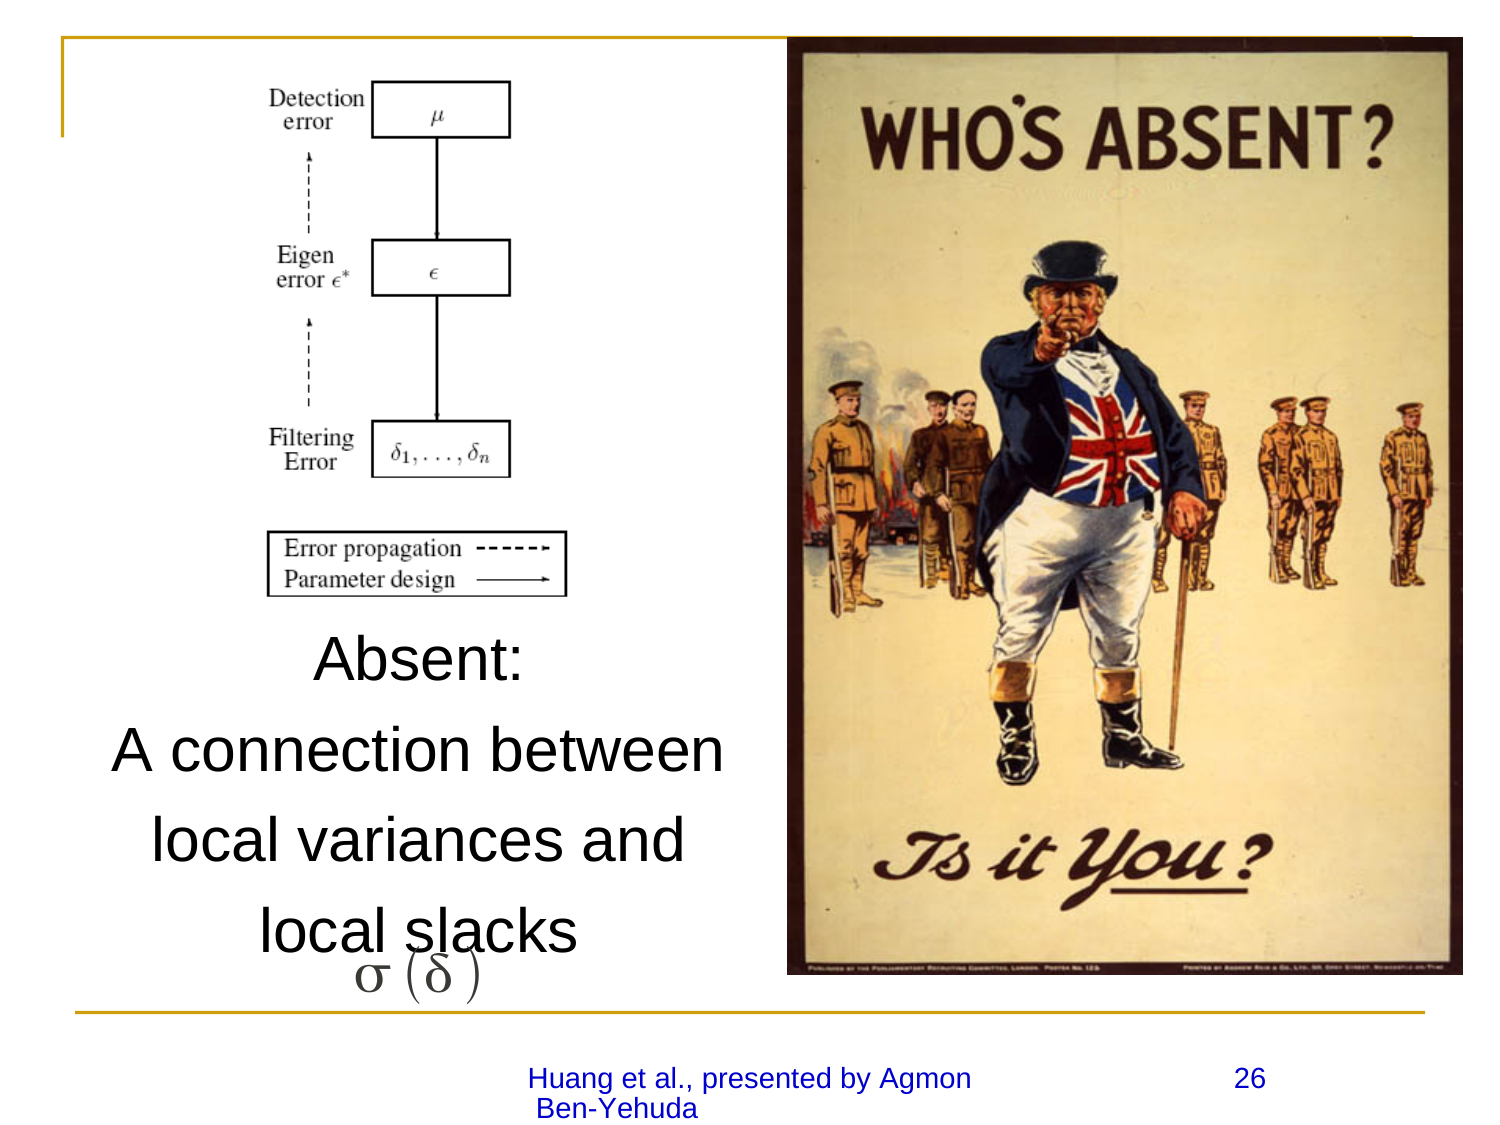

#
Absent:
A connection between
local variances and
local slacks
Huang et al., presented by Agmon Ben-Yehuda
26